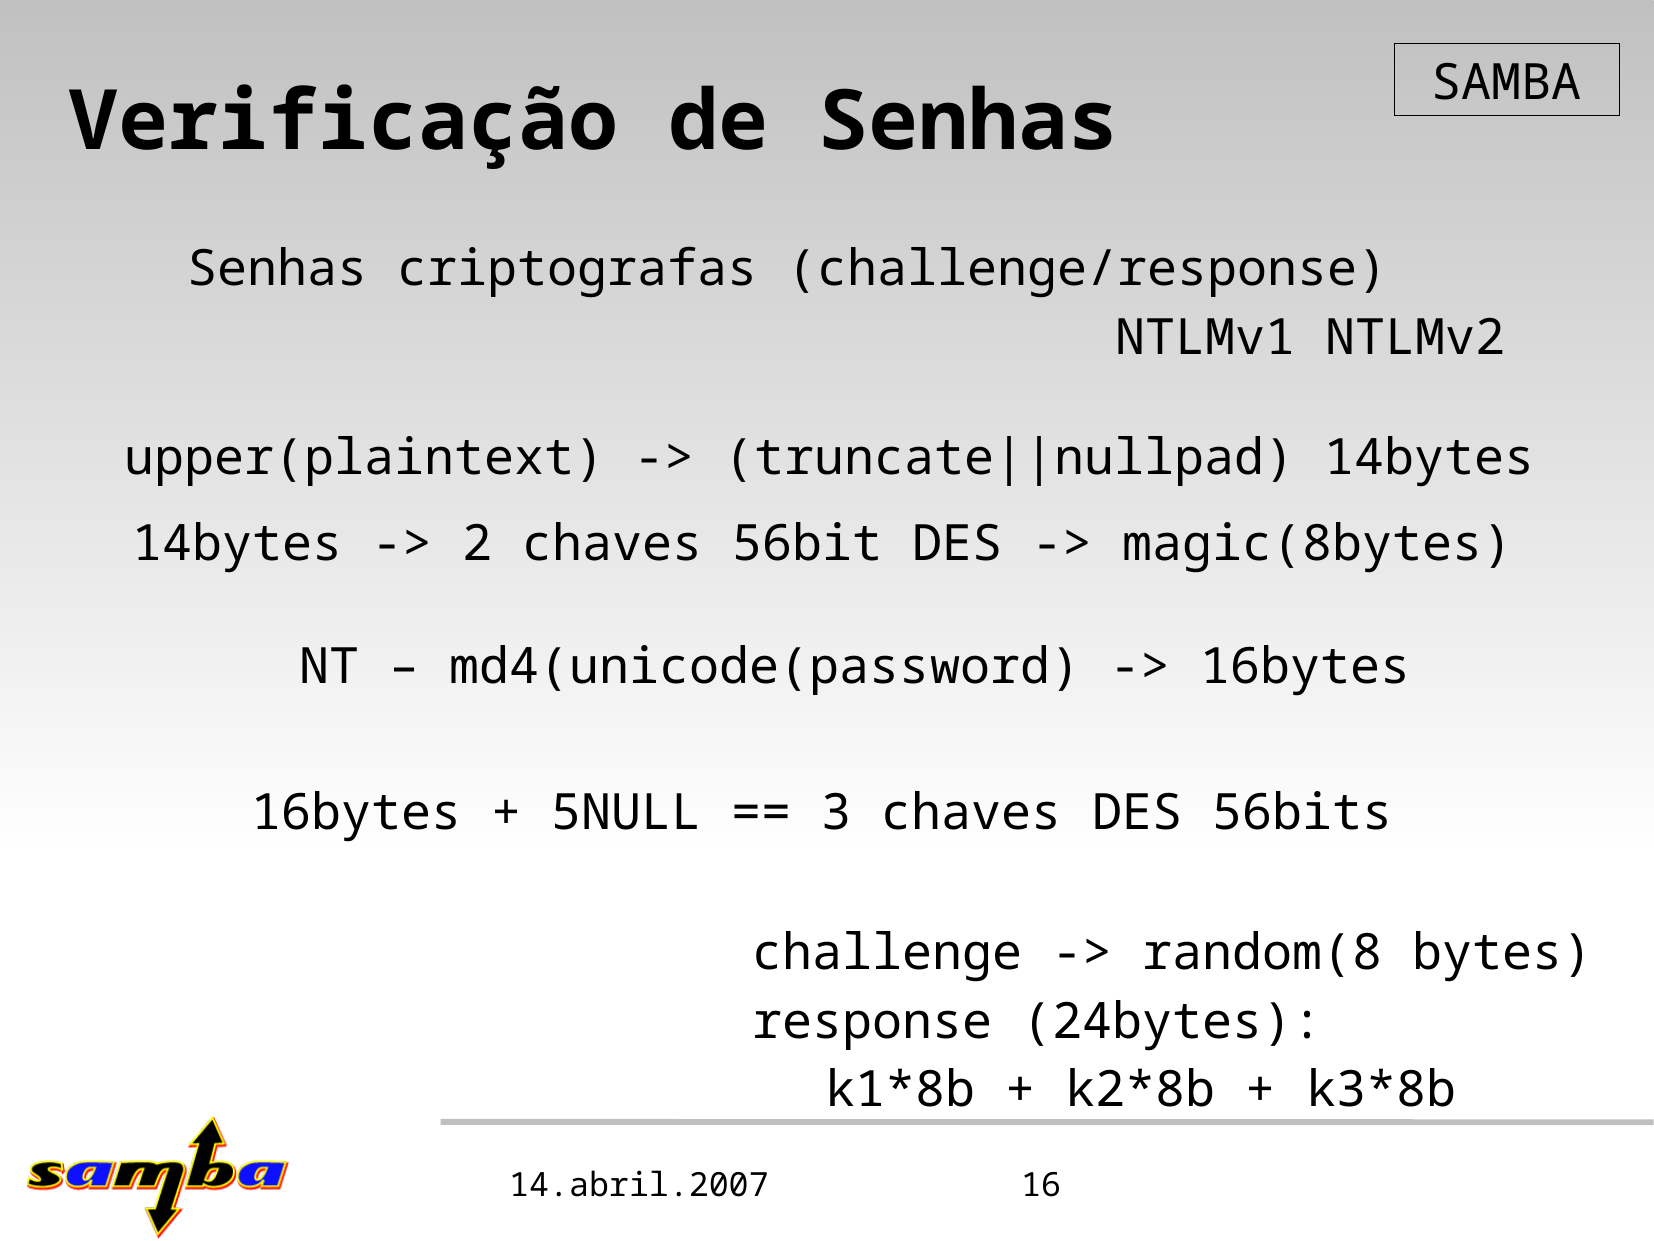

SAMBA
Verificação de Senhas
Senhas criptografas (challenge/response)
NTLMv1 NTLMv2
upper(plaintext) -> (truncate||nullpad) 14bytes
14bytes -> 2 chaves 56bit DES -> magic(8bytes)
NT – md4(unicode(password) -> 16bytes
16bytes + 5NULL == 3 chaves DES 56bits
challenge -> random(8 bytes)
response (24bytes):
	k1*8b + k2*8b + k3*8b